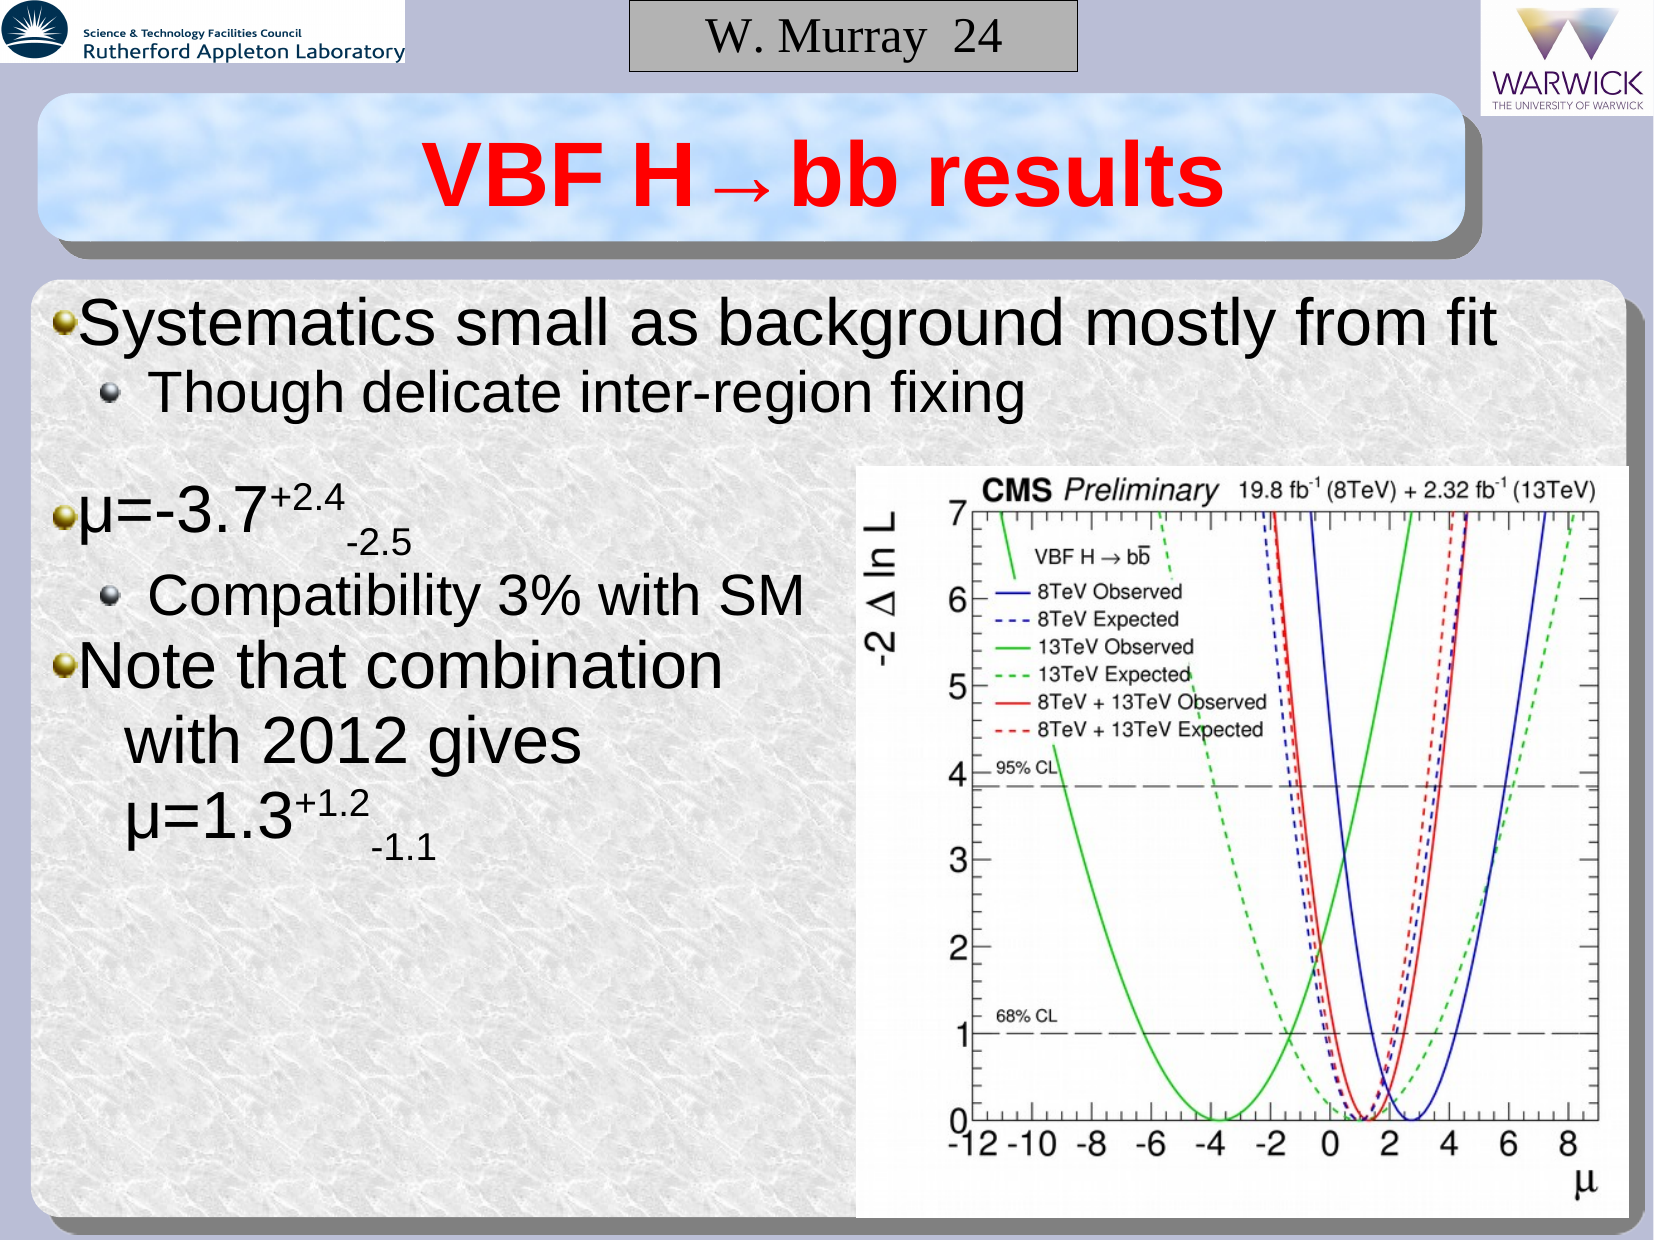

# VBF H→bb results
Systematics small as background mostly from fit
Though delicate inter-region fixing
μ=-3.7+2.4-2.5
Compatibility 3% with SM
Note that combination with 2012 gives μ=1.3+1.2-1.1